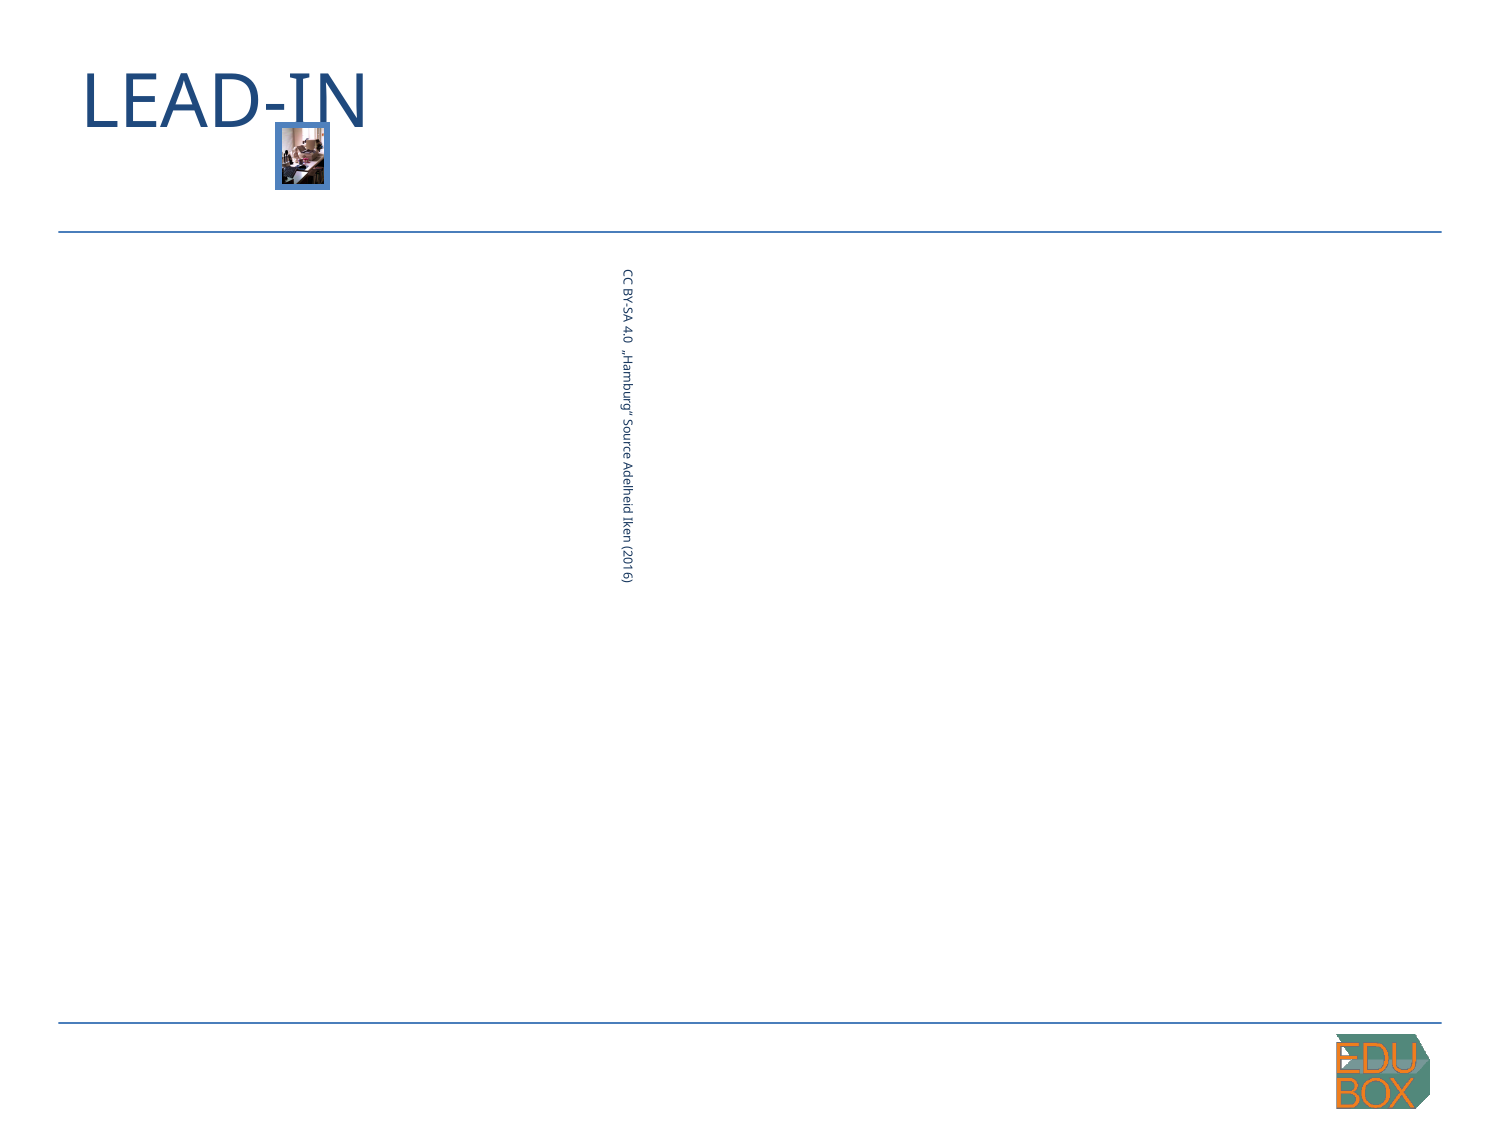

# LEAD-IN
CC BY-SA 4.0 „Hamburg“ Source Adelheid Iken (2016)